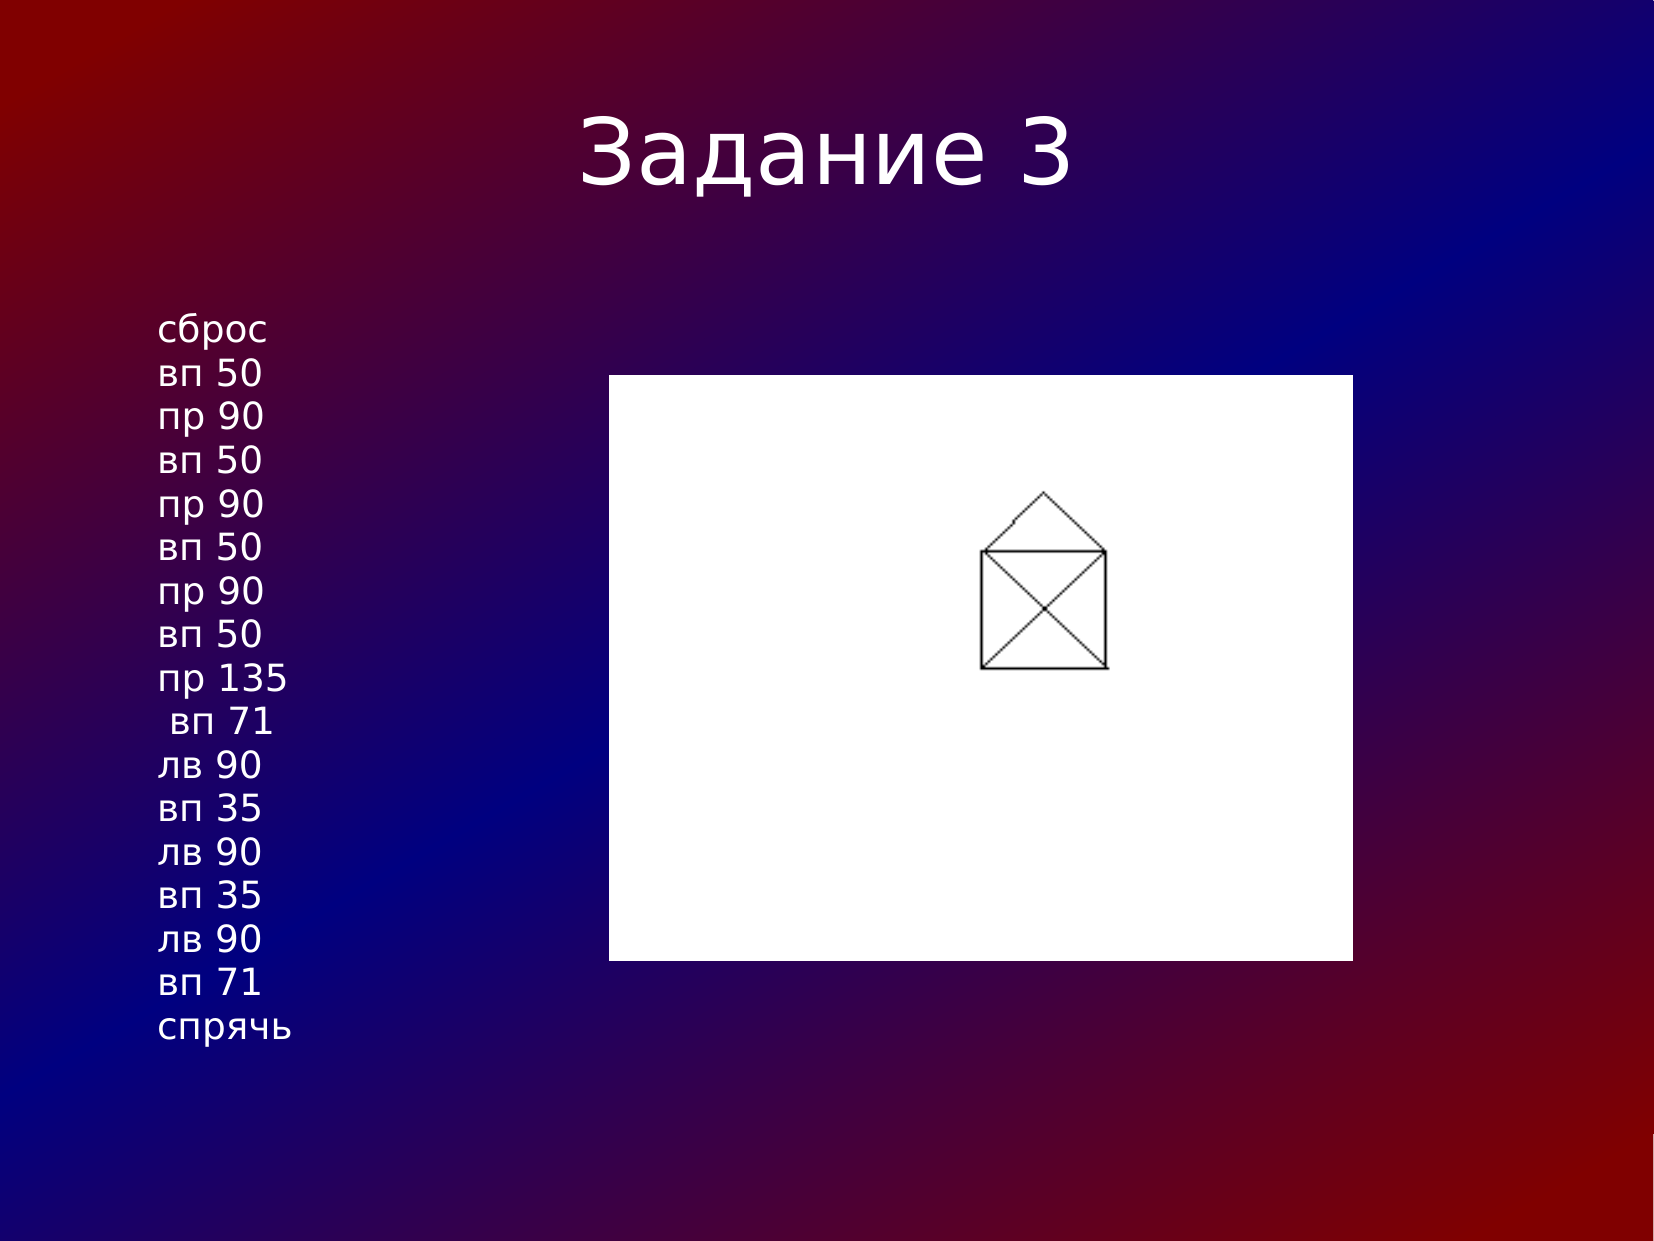

# Задание 3
сброс
вп 50
пр 90
вп 50
пр 90
вп 50
пр 90
вп 50
пр 135
 вп 71
лв 90
вп 35
лв 90
вп 35
лв 90
вп 71
спрячь